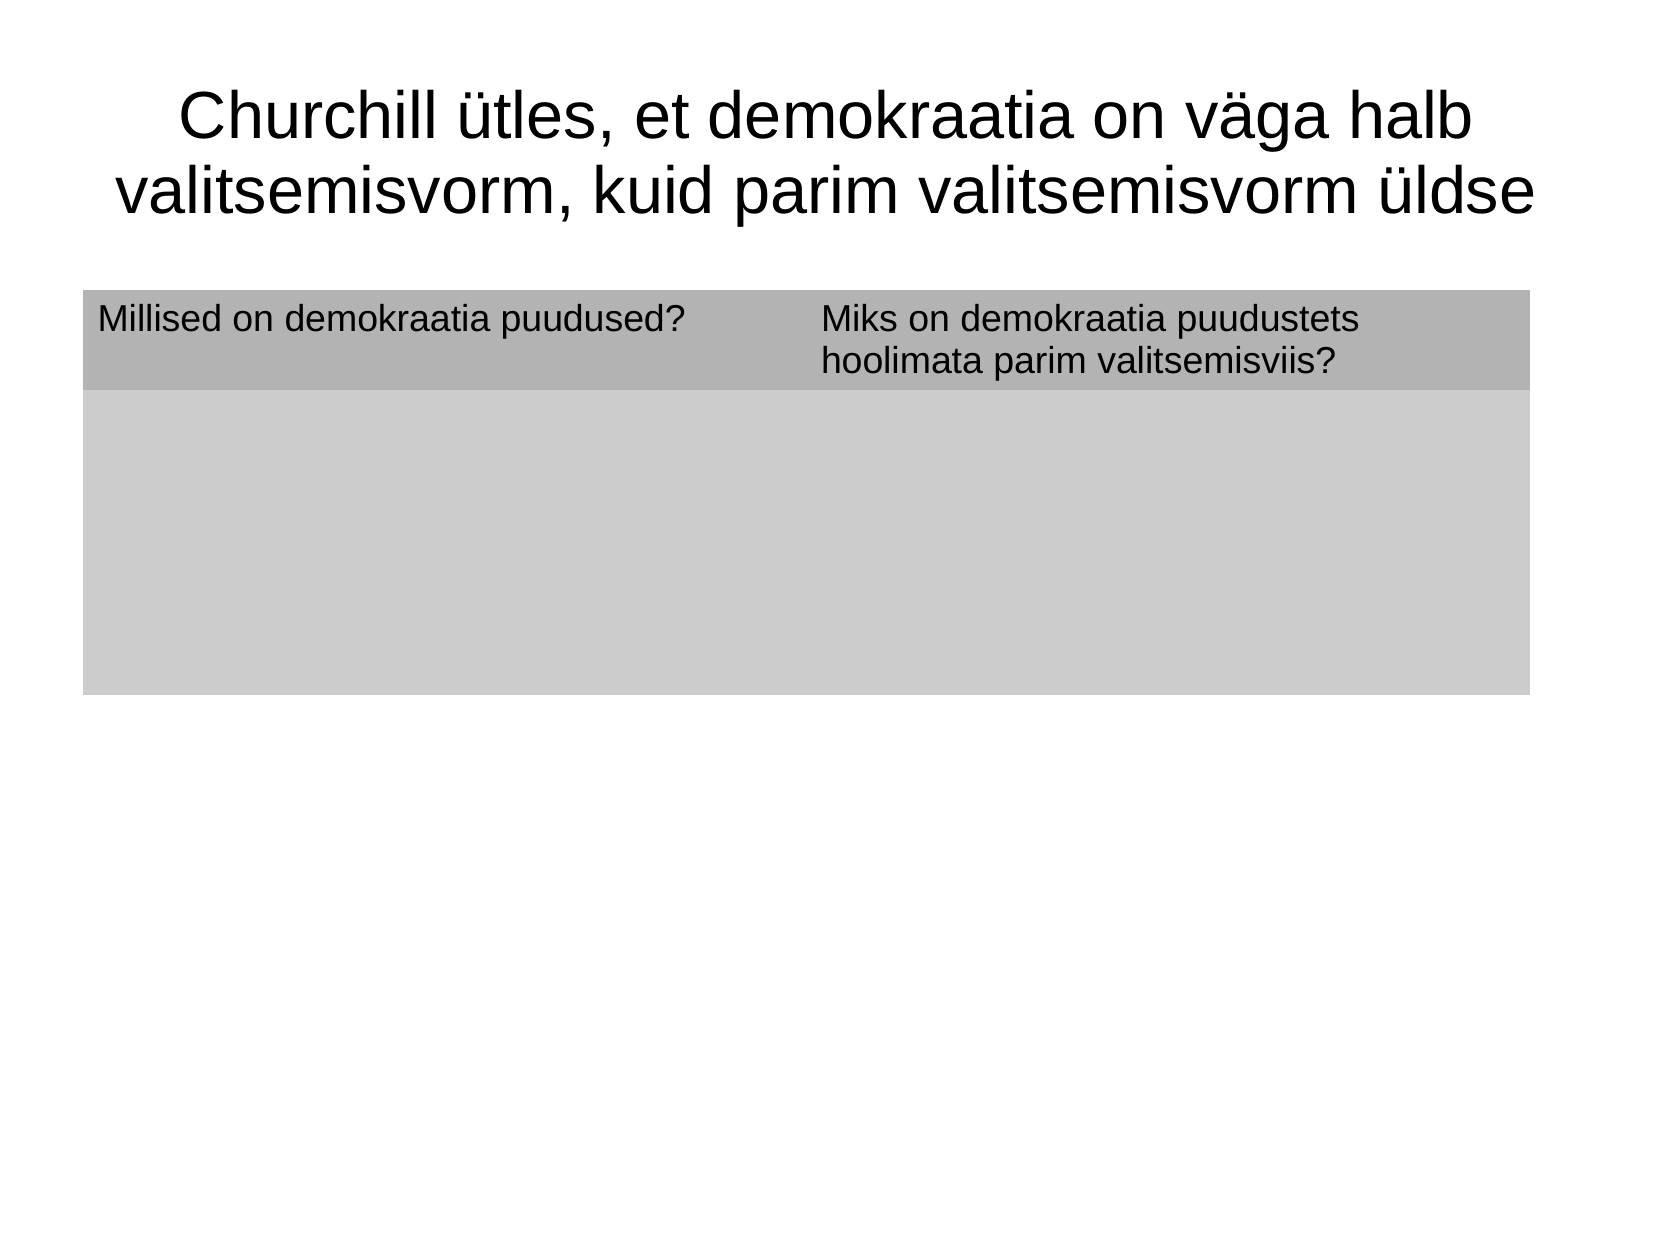

# Churchill ütles, et demokraatia on väga halb valitsemisvorm, kuid parim valitsemisvorm üldse
| Millised on demokraatia puudused? | Miks on demokraatia puudustets hoolimata parim valitsemisviis? |
| --- | --- |
| | |